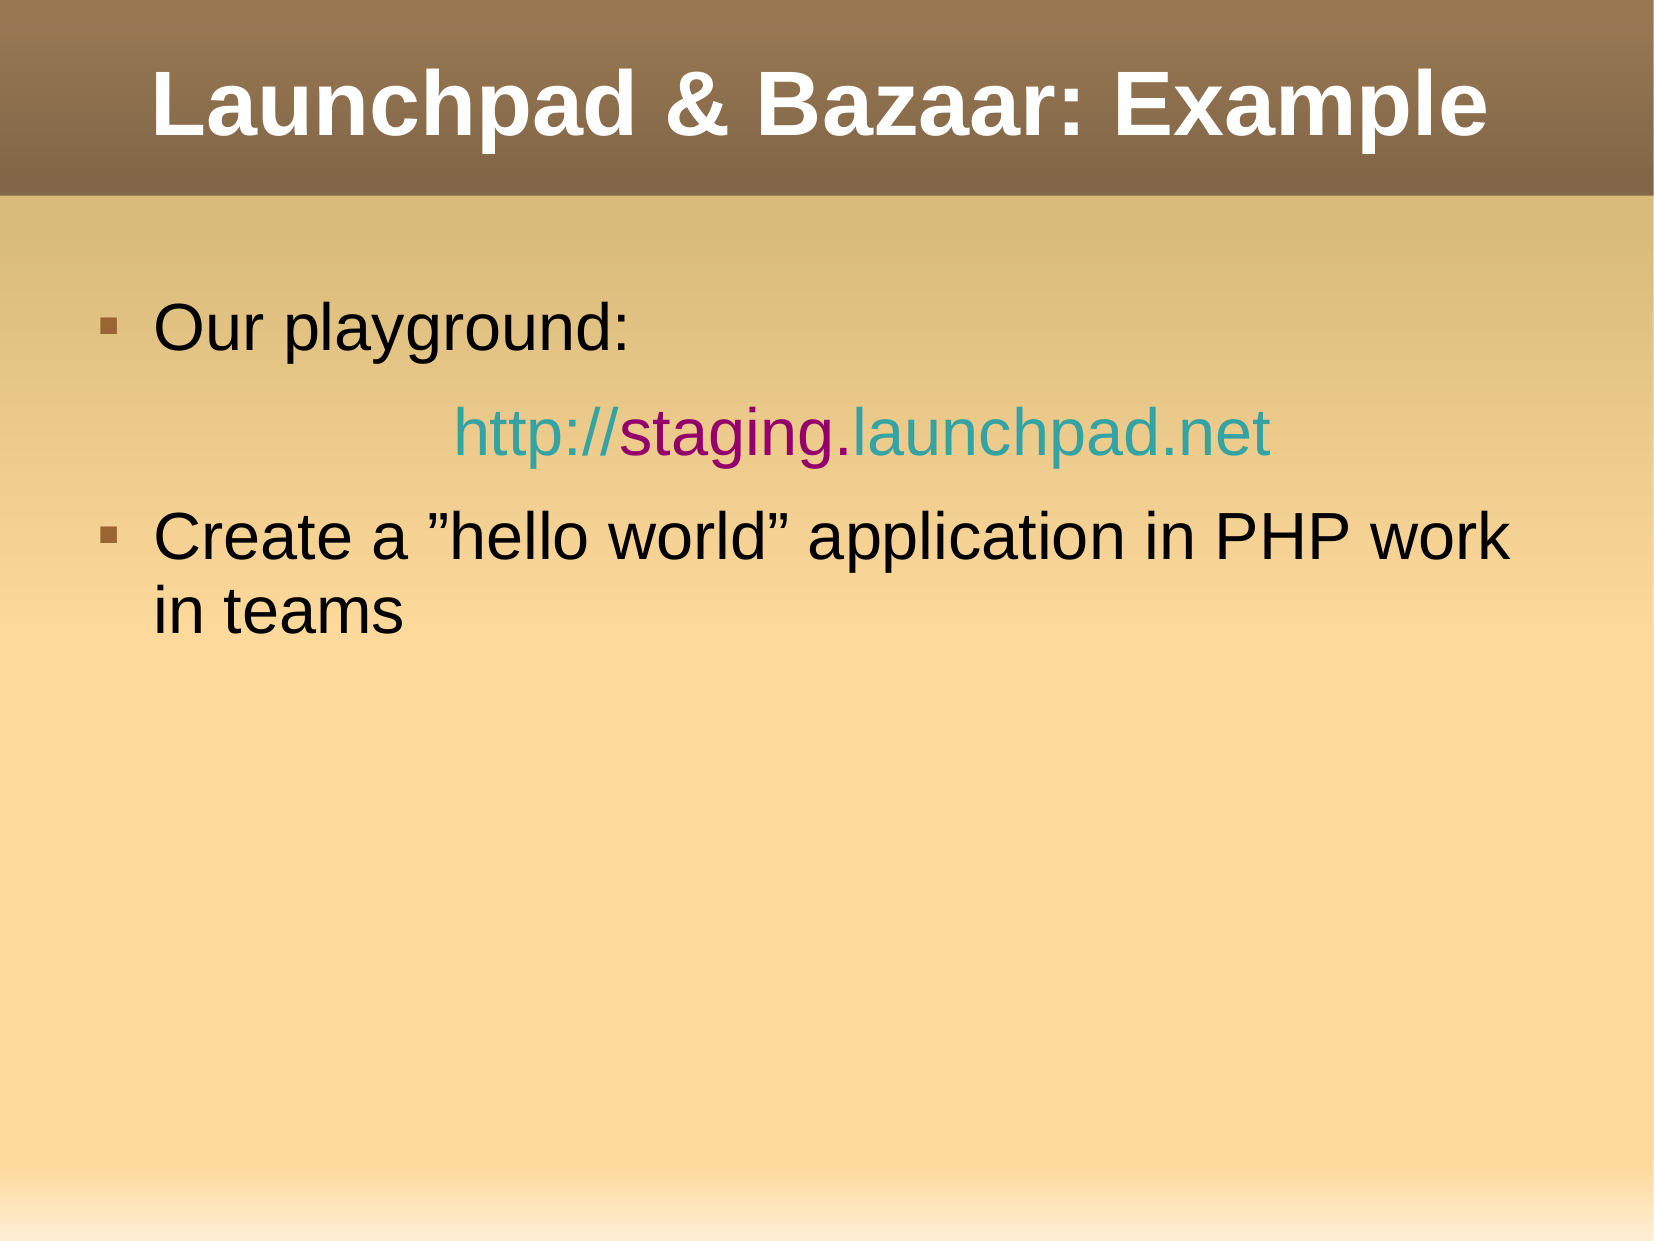

# Launchpad & Bazaar: Example
Our playground:
http://staging.launchpad.net
Create a ”hello world” application in PHP work in teams